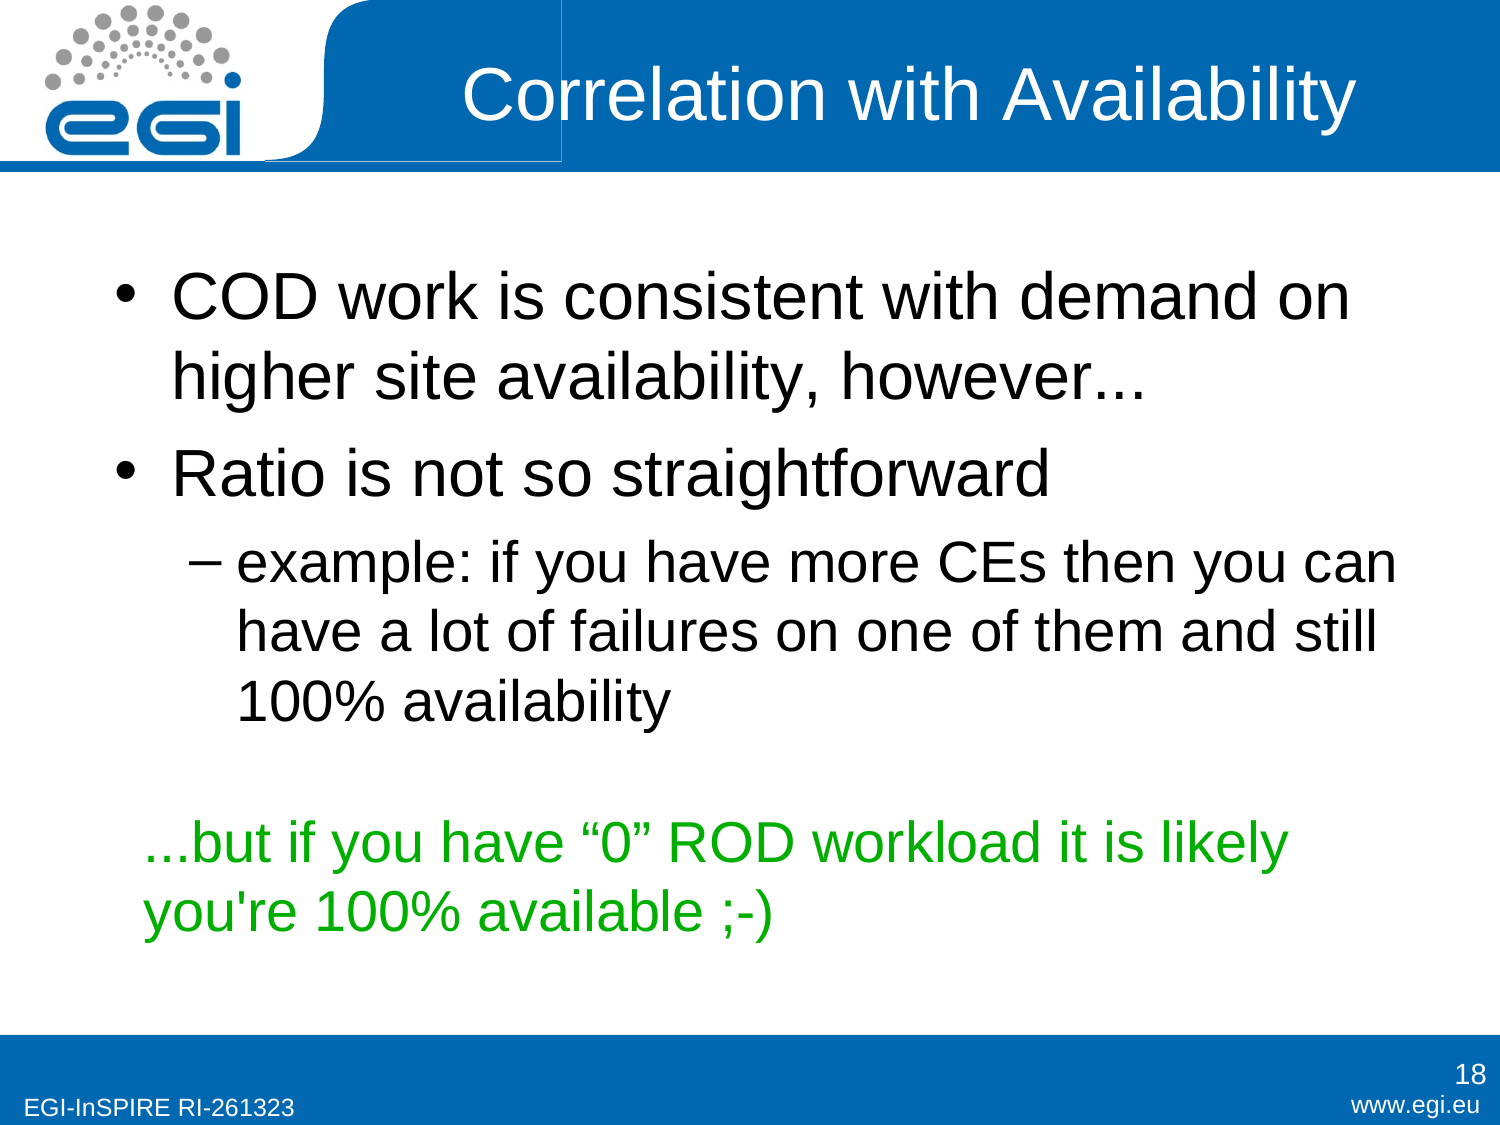

# Correlation with Availability
COD work is consistent with demand on higher site availability, however...
Ratio is not so straightforward
example: if you have more CEs then you can have a lot of failures on one of them and still 100% availability
...but if you have “0” ROD workload it is likely you're 100% available ;-)
18